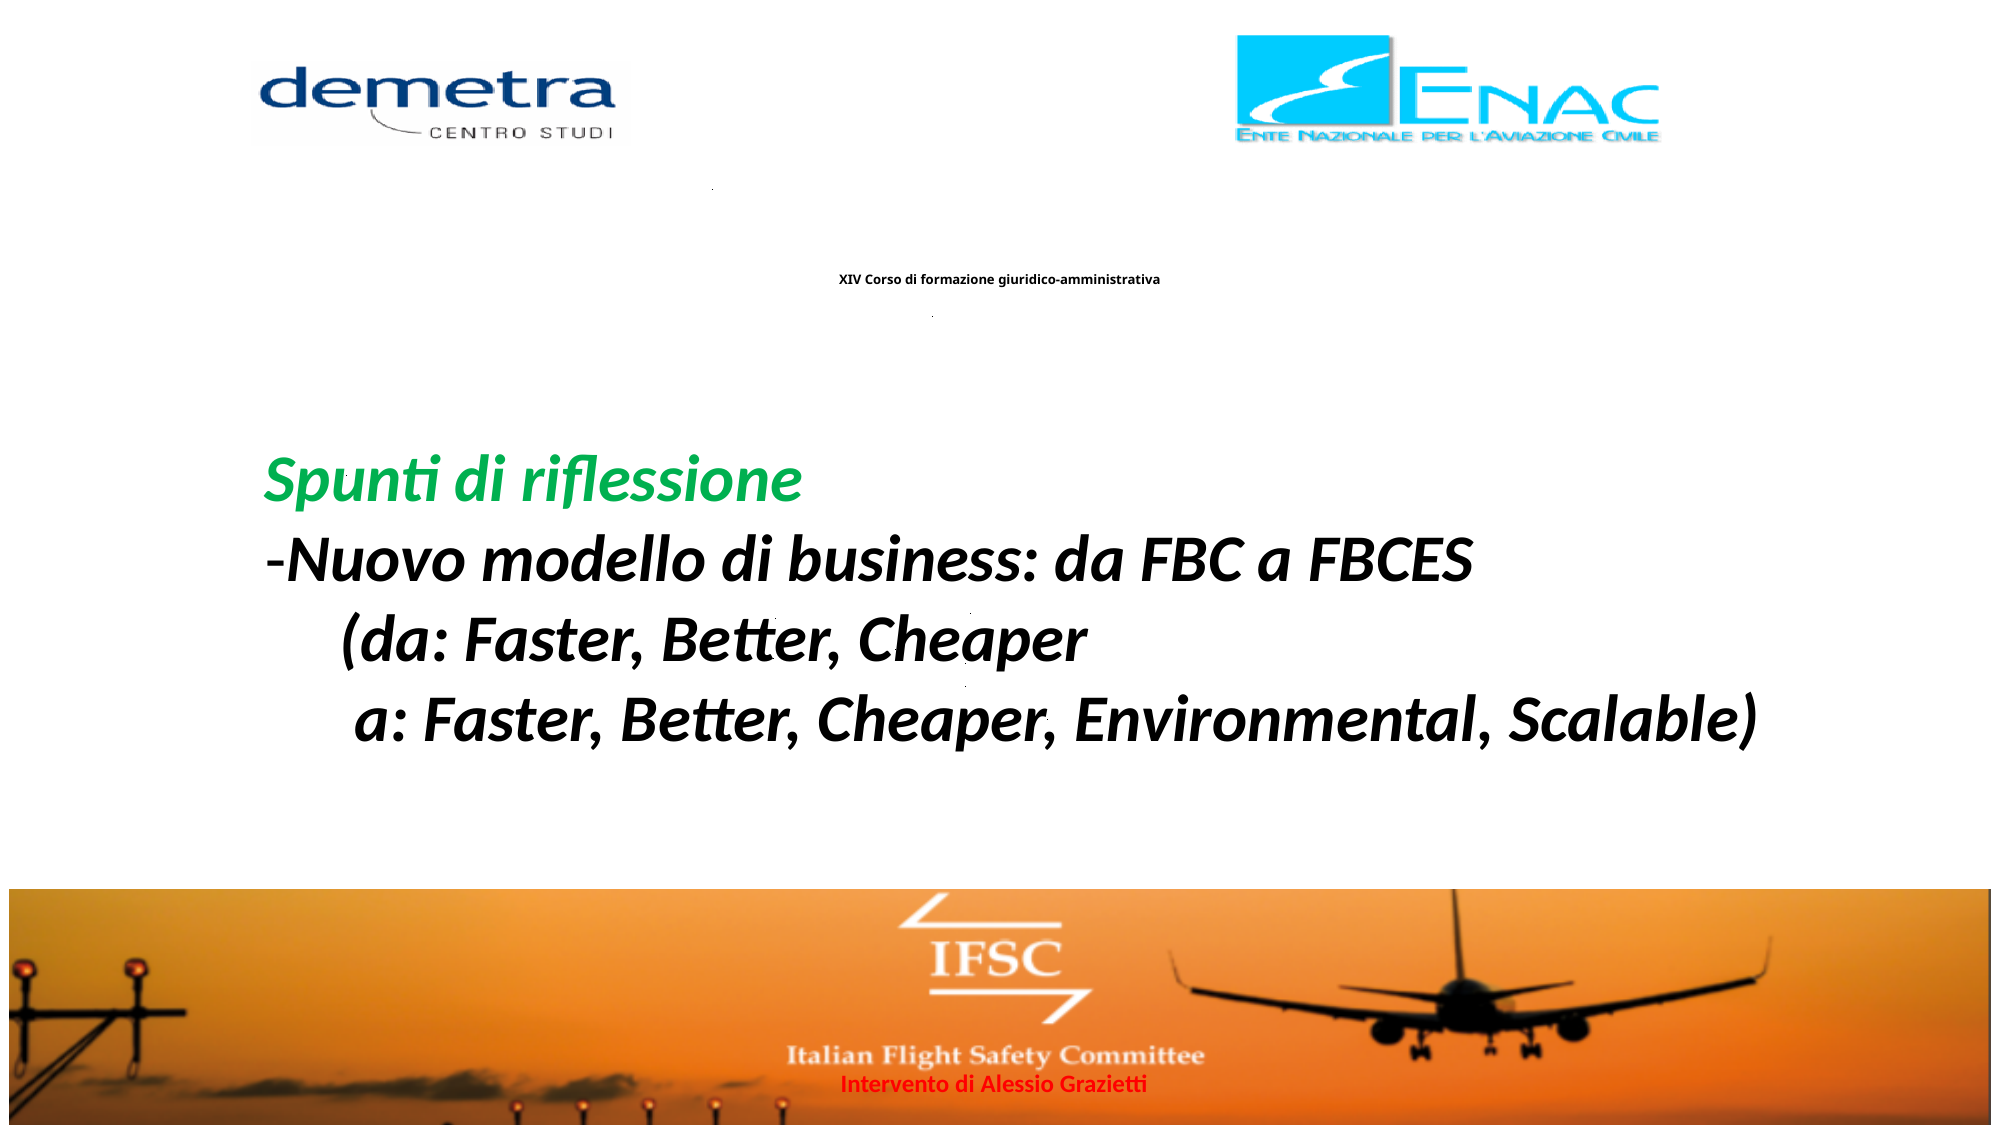

# XIV Corso di formazione giuridico-amministrativa
Spunti di riflessione
Nuovo modello di business: da FBC a FBCES
	(da: Faster, Better, Cheaper
	 a: Faster, Better, Cheaper, Environmental, Scalable)
Intervento di Alessio Grazietti